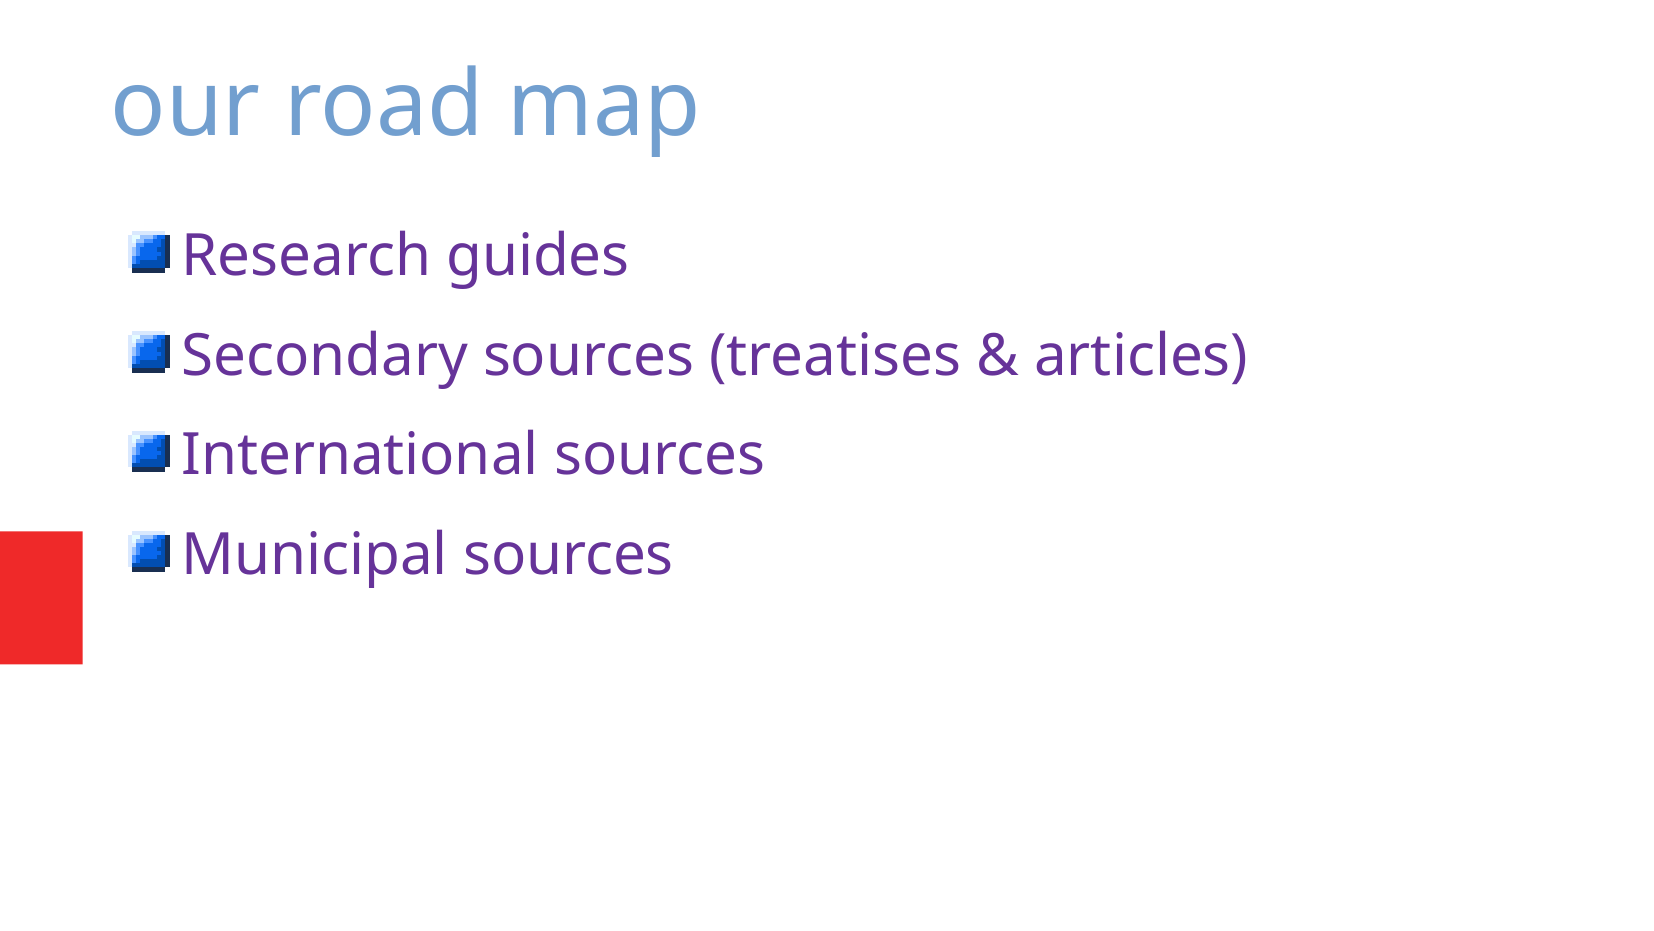

our road map
Research guides
Secondary sources (treatises & articles)
International sources
Municipal sources